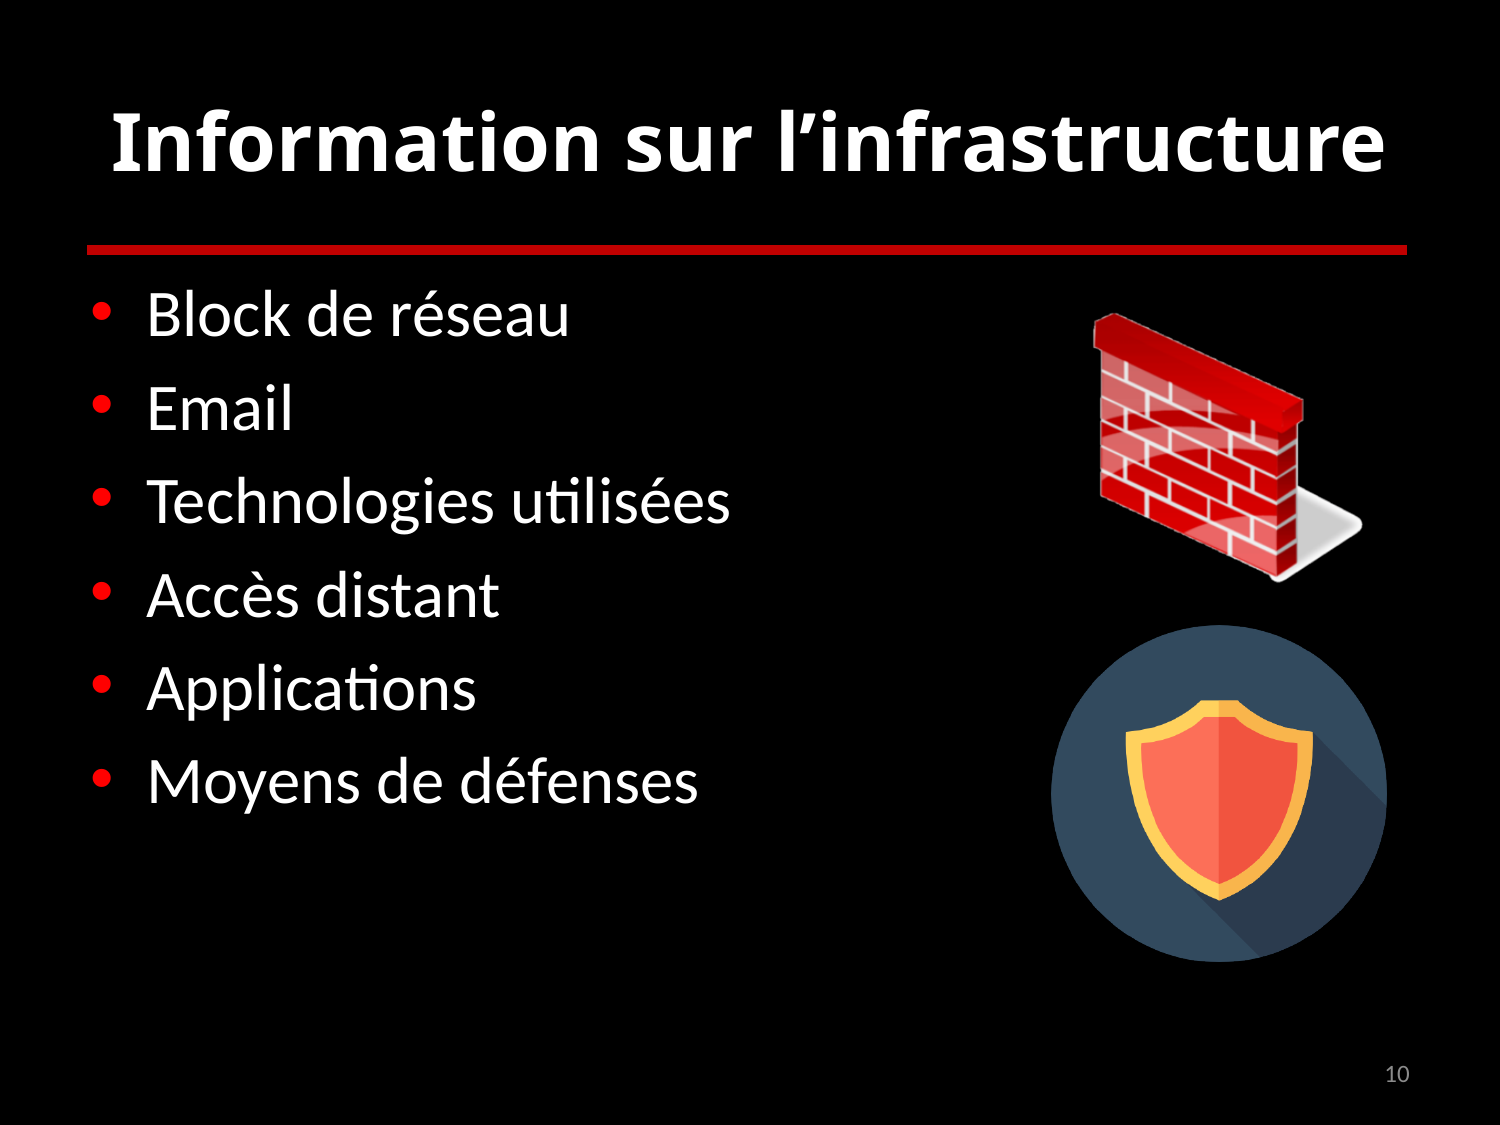

# Information sur l’infrastructure
Block de réseau
Email
Technologies utilisées
Accès distant
Applications
Moyens de défenses